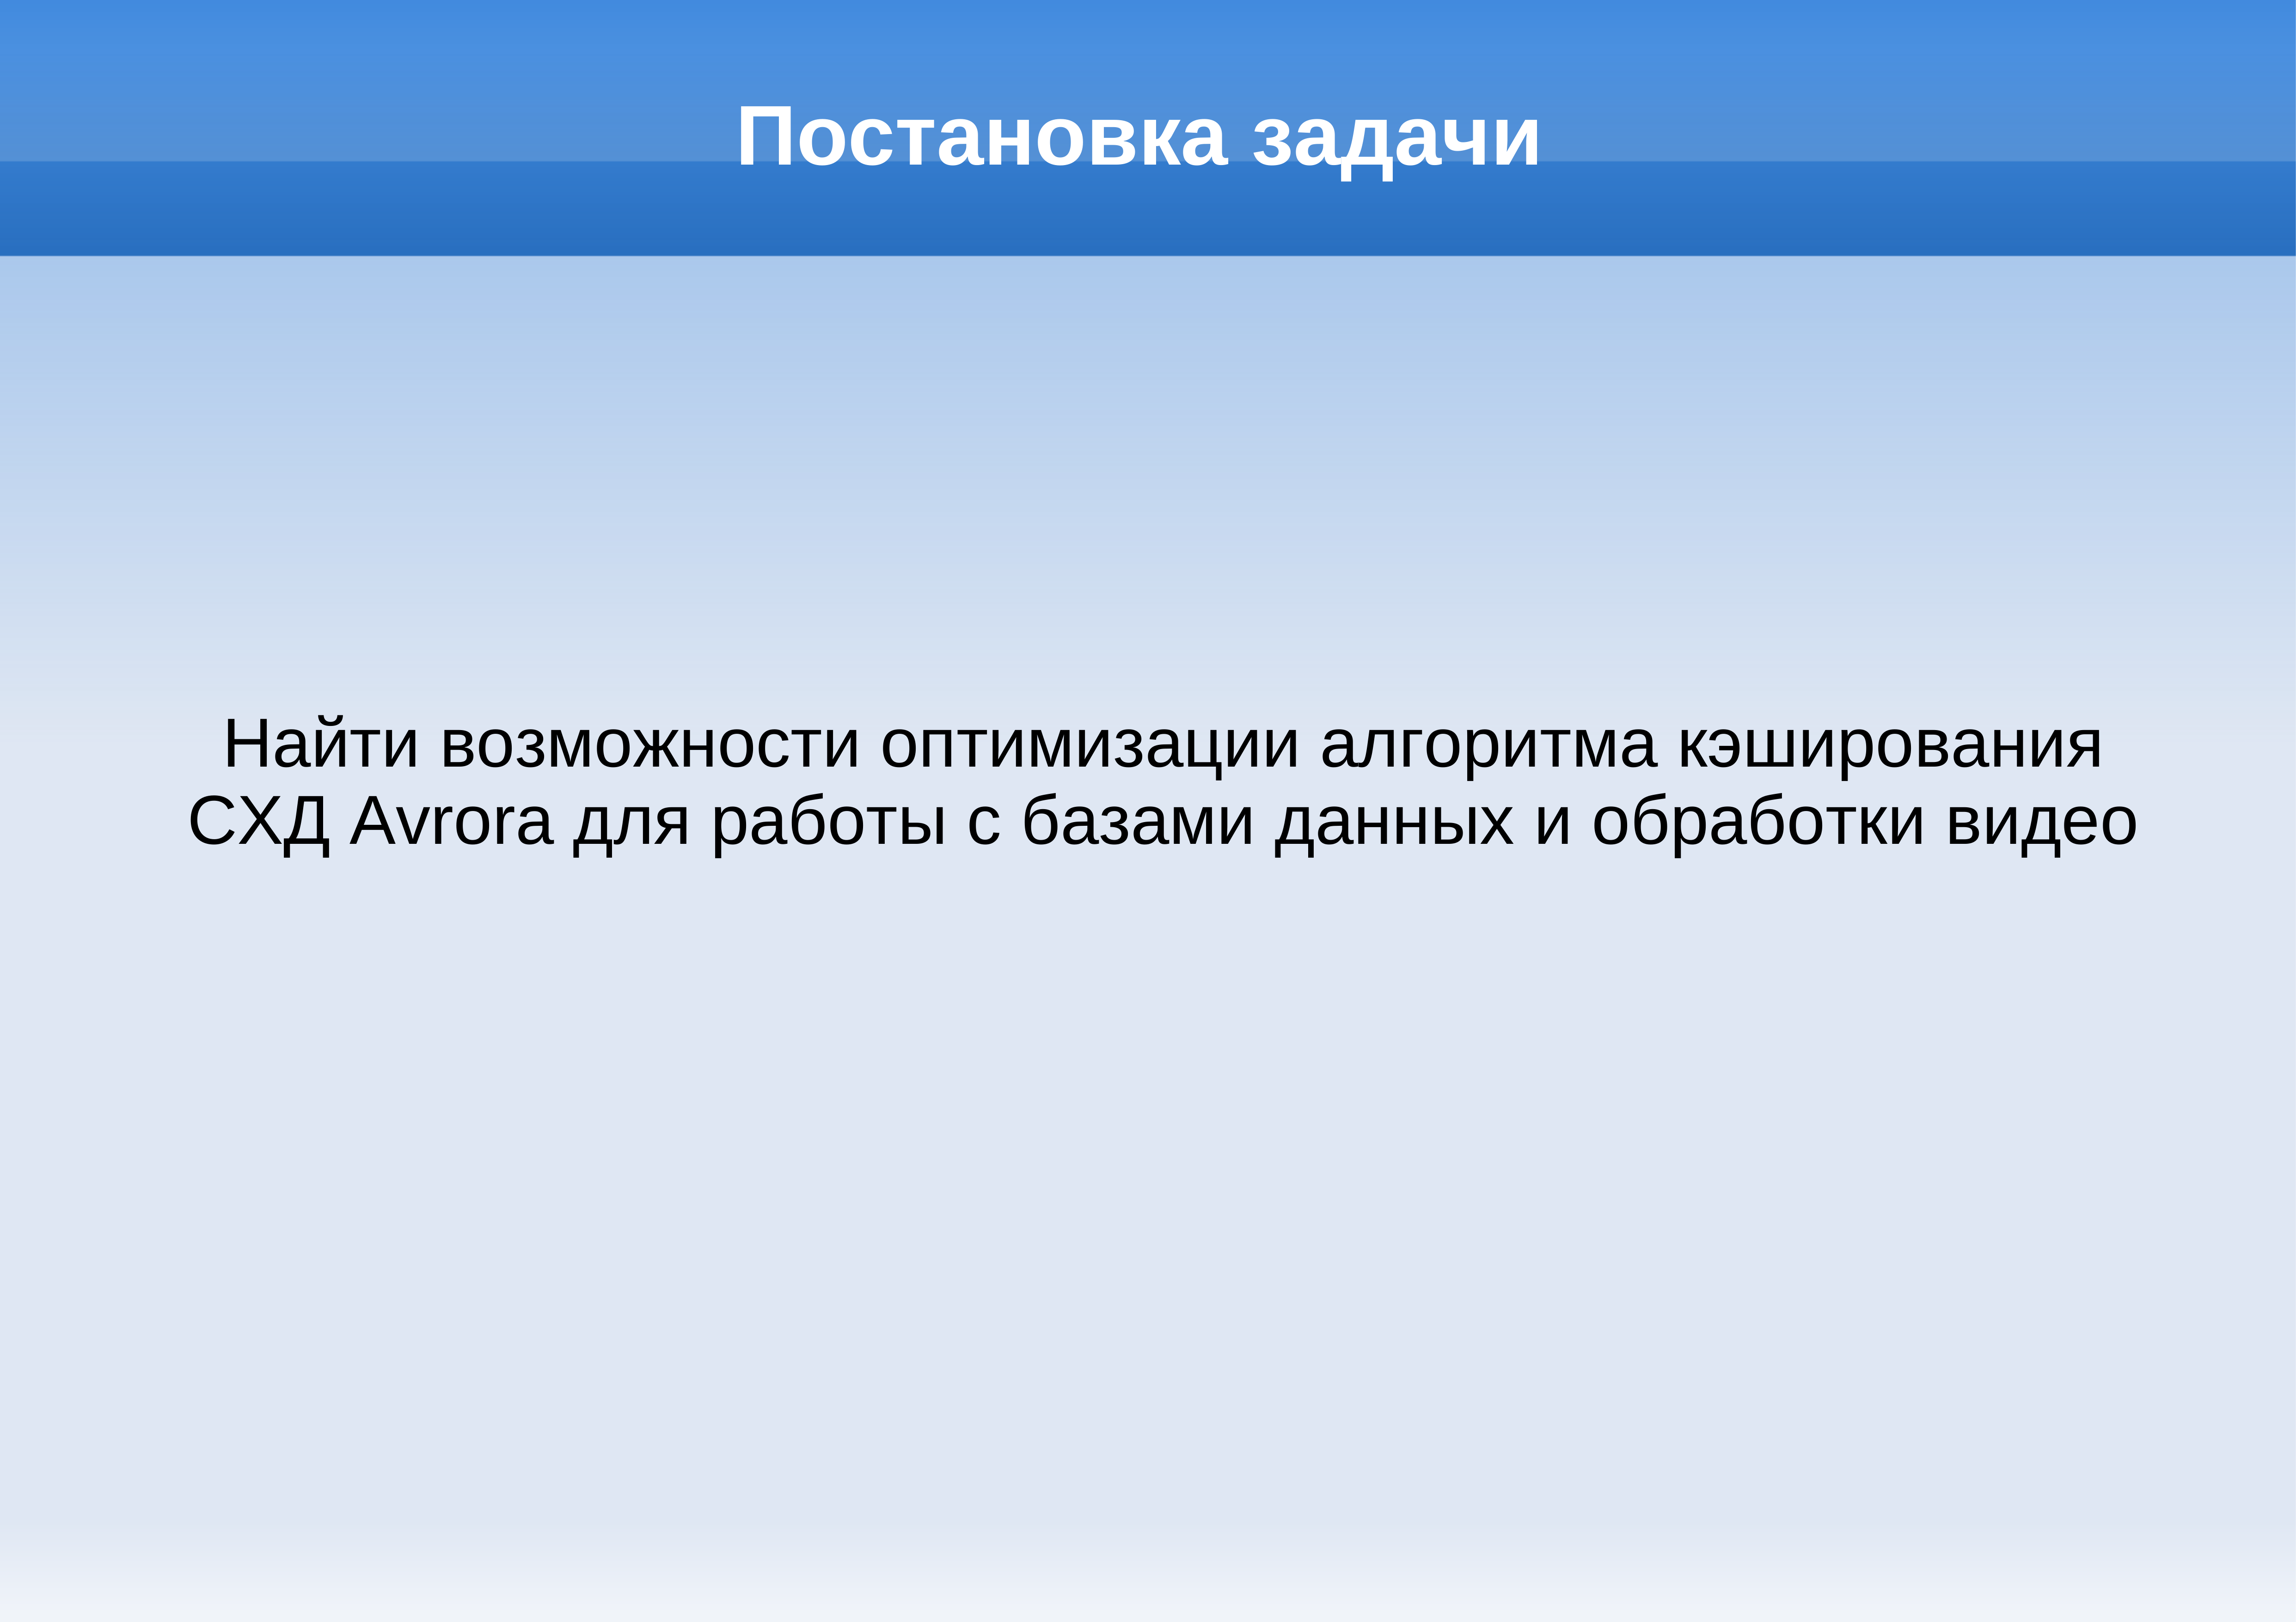

# Постановка задачи
Найти возможности оптимизации алгоритма кэширования СХД Avrora для работы с базами данных и обработки видео